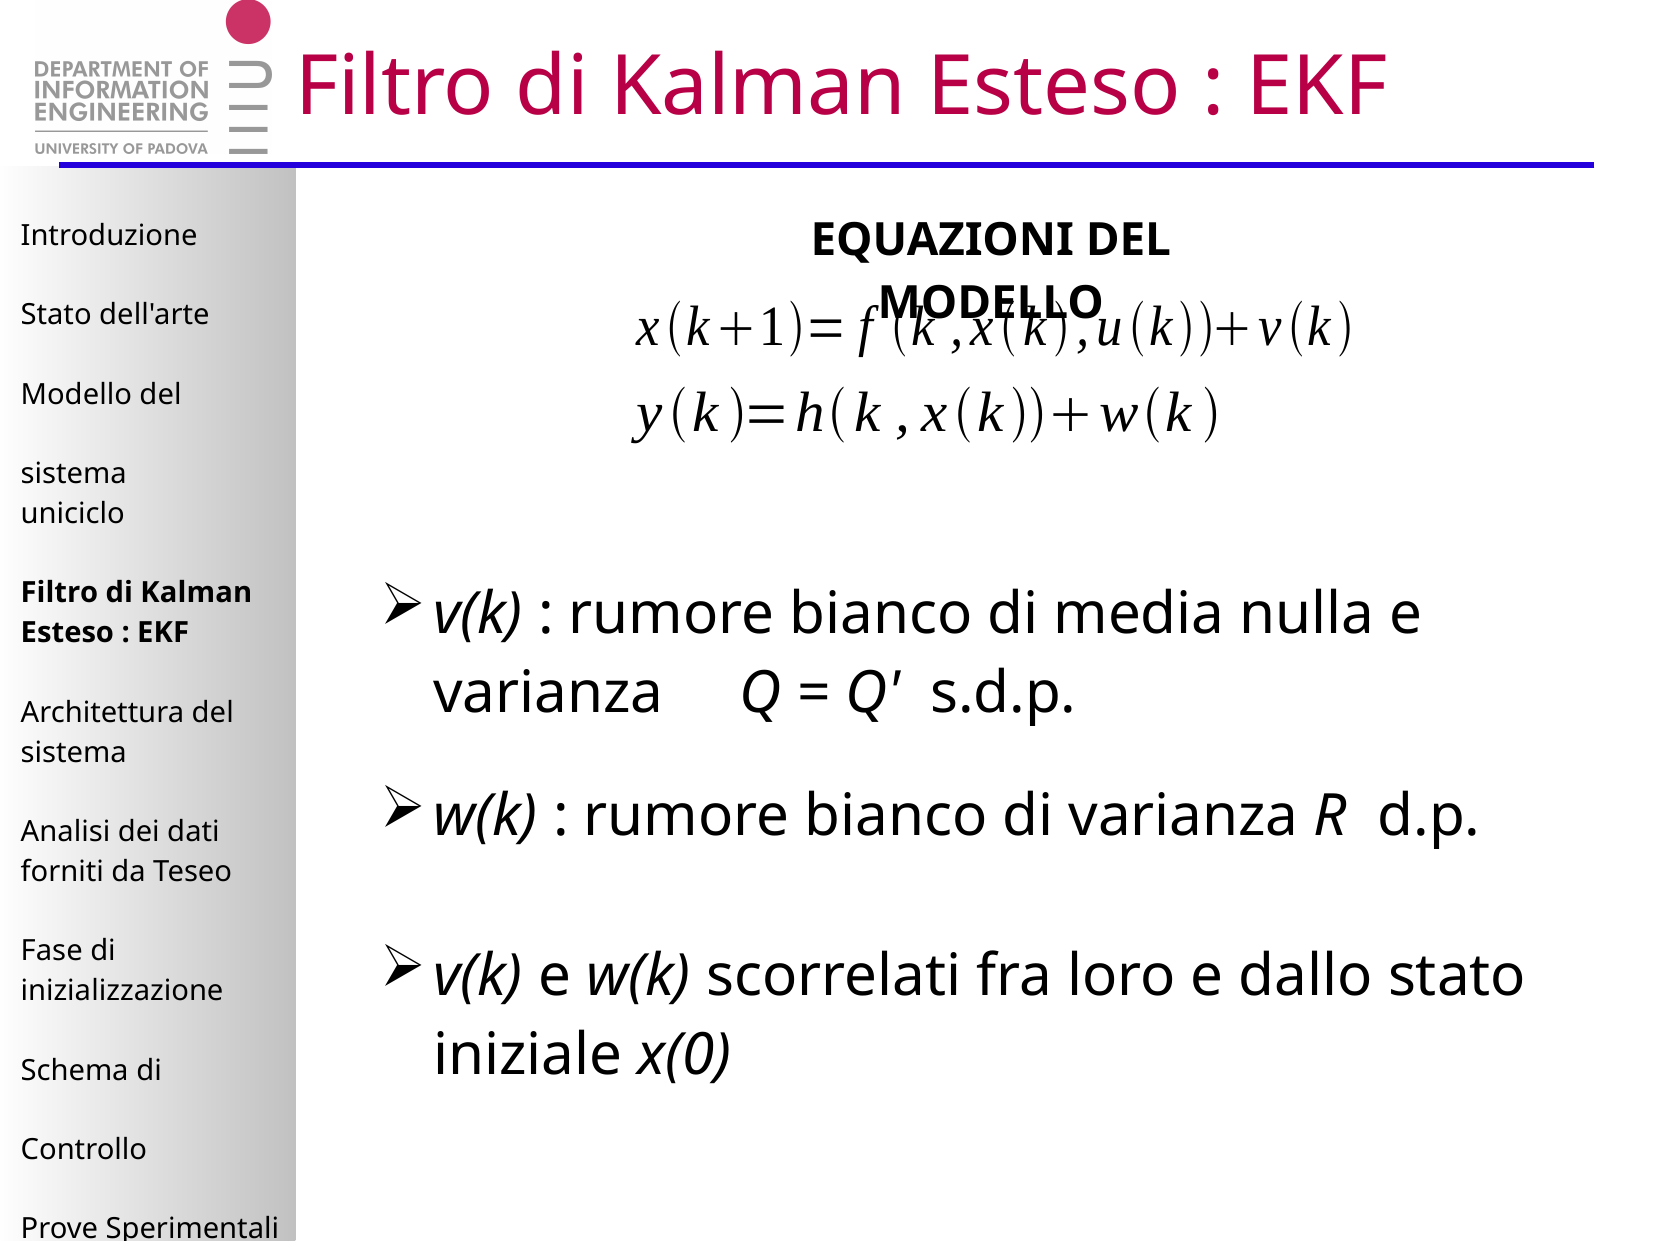

# Filtro di Kalman Esteso : EKF
Introduzione
Stato dell'arte
Modello del sistema
uniciclo
Filtro di Kalman
Esteso : EKF
Architettura del
sistema
Analisi dei dati
forniti da Teseo
Fase di
inizializzazione
Schema di Controllo
Prove Sperimentali
Conclusioni
Sviluppi futuri
EQUAZIONI DEL MODELLO
v(k) : rumore bianco di media nulla e varianza Q = Q' s.d.p.
w(k) : rumore bianco di varianza R d.p.
v(k) e w(k) scorrelati fra loro e dallo stato iniziale x(0)